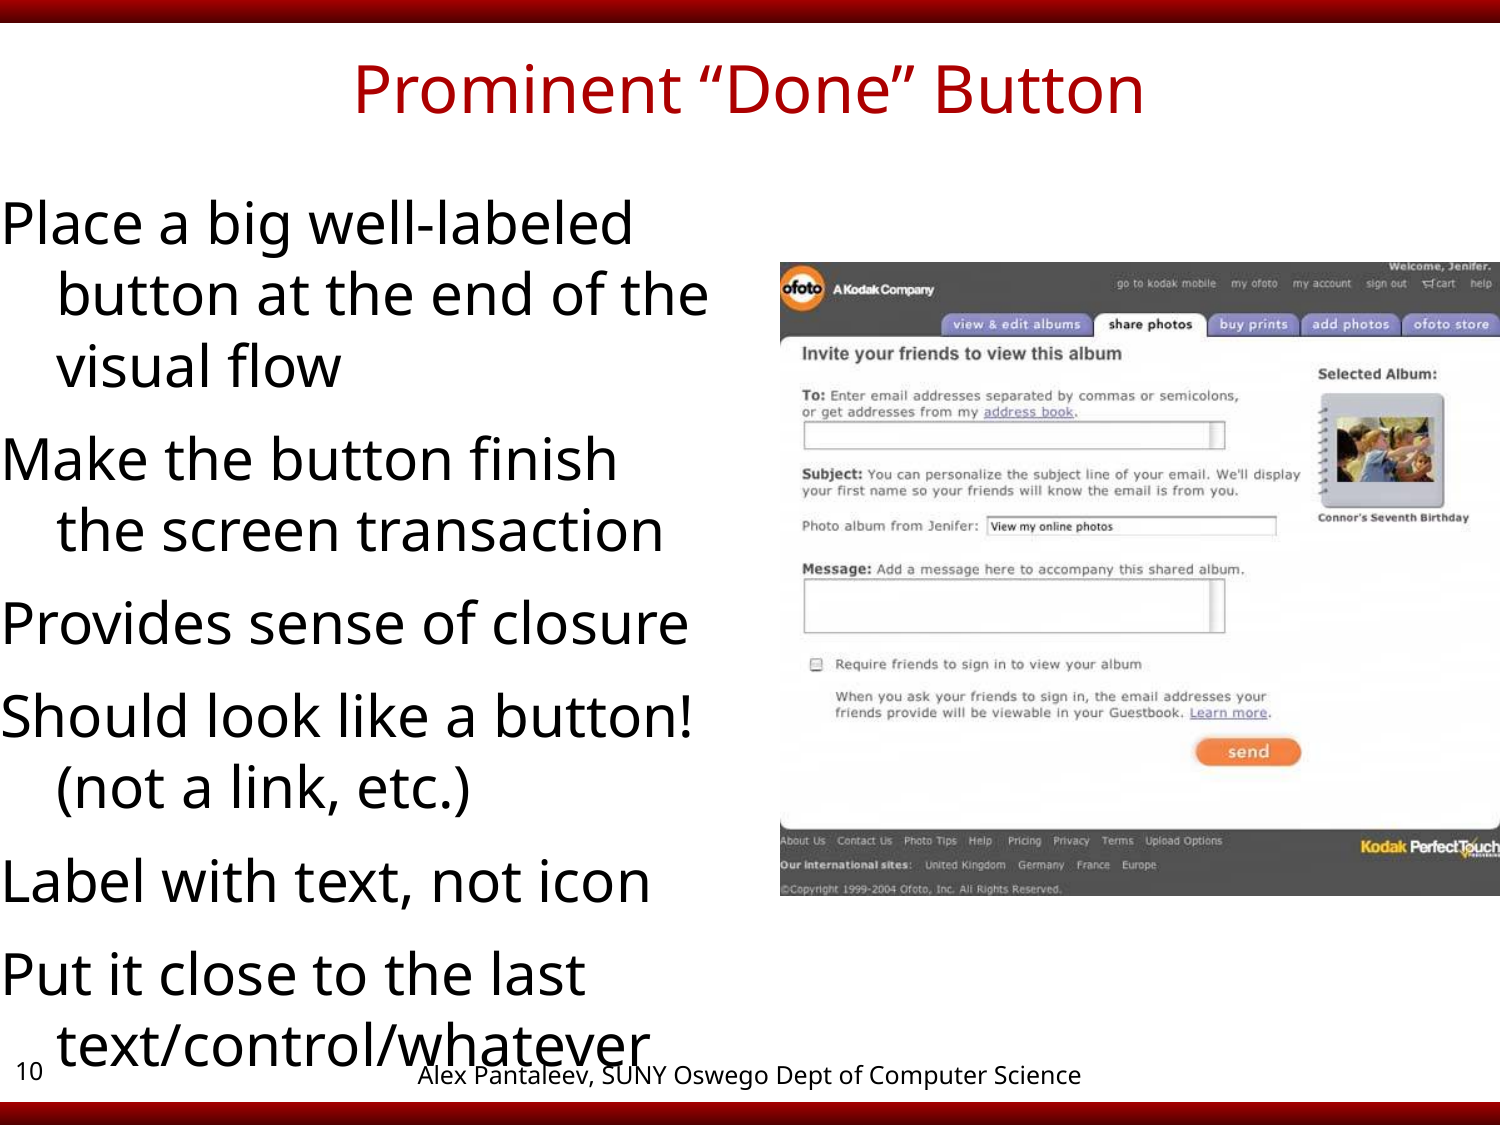

# Prominent “Done” Button
Place a big well-labeled button at the end of the visual flow
Make the button finish the screen transaction
Provides sense of closure
Should look like a button! (not a link, etc.)
Label with text, not icon
Put it close to the last text/control/whatever
10